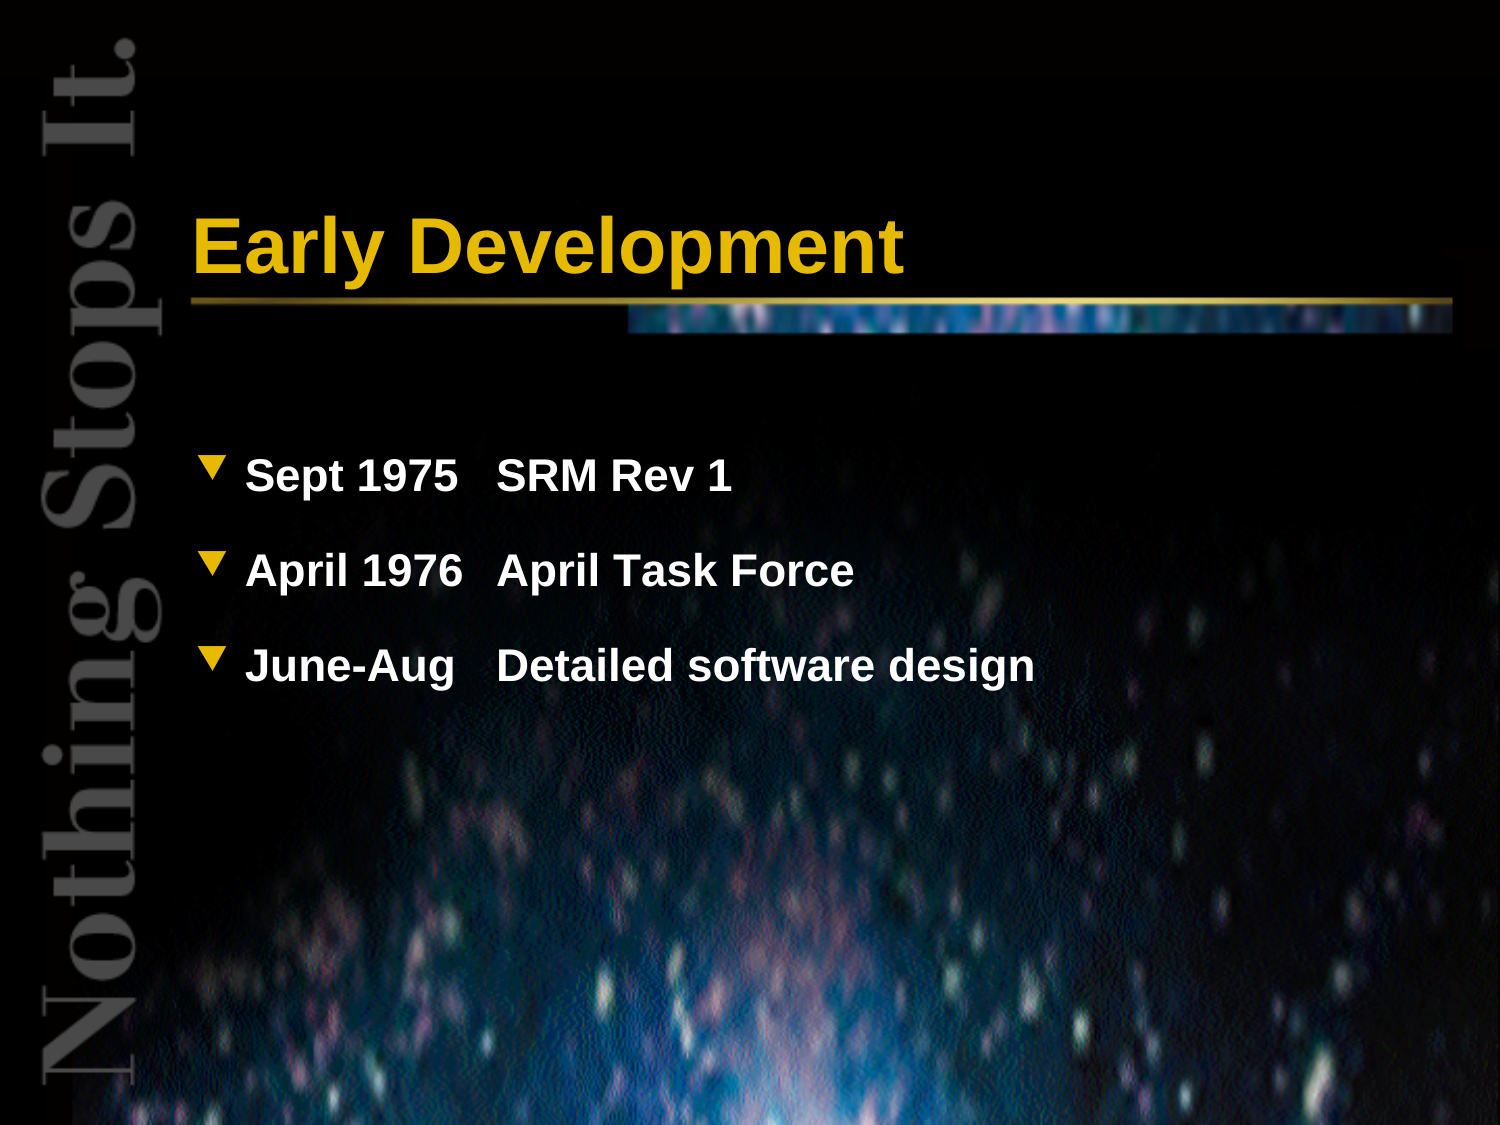

# Early Development
Sept 1975	SRM Rev 1
April 1976	April Task Force
June-Aug	Detailed software design